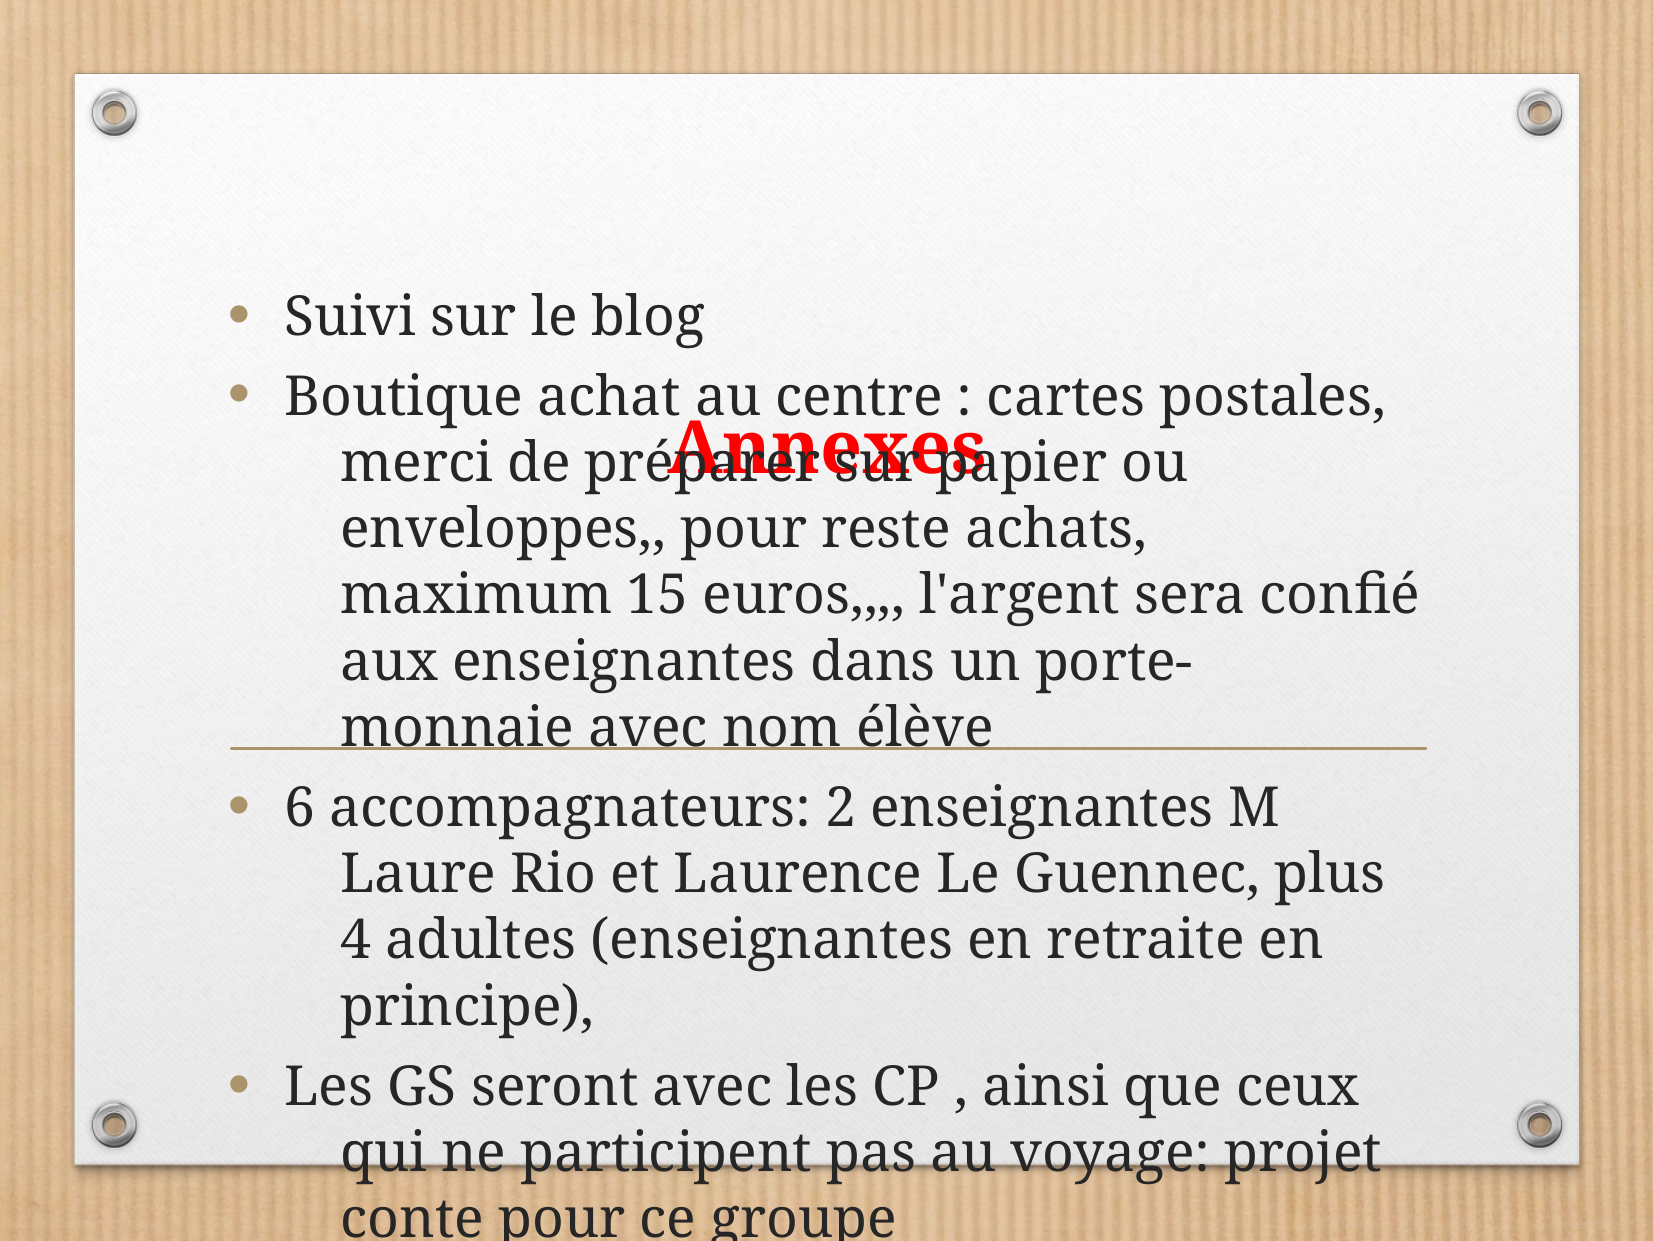

# Annexes
Suivi sur le blog
Boutique achat au centre : cartes postales, merci de préparer sur papier ou enveloppes,, pour reste achats, maximum 15 euros,,,, l'argent sera confié aux enseignantes dans un porte-monnaie avec nom élève
6 accompagnateurs: 2 enseignantes M Laure Rio et Laurence Le Guennec, plus 4 adultes (enseignantes en retraite en principe),
Les GS seront avec les CP , ainsi que ceux qui ne participent pas au voyage: projet conte pour ce groupe